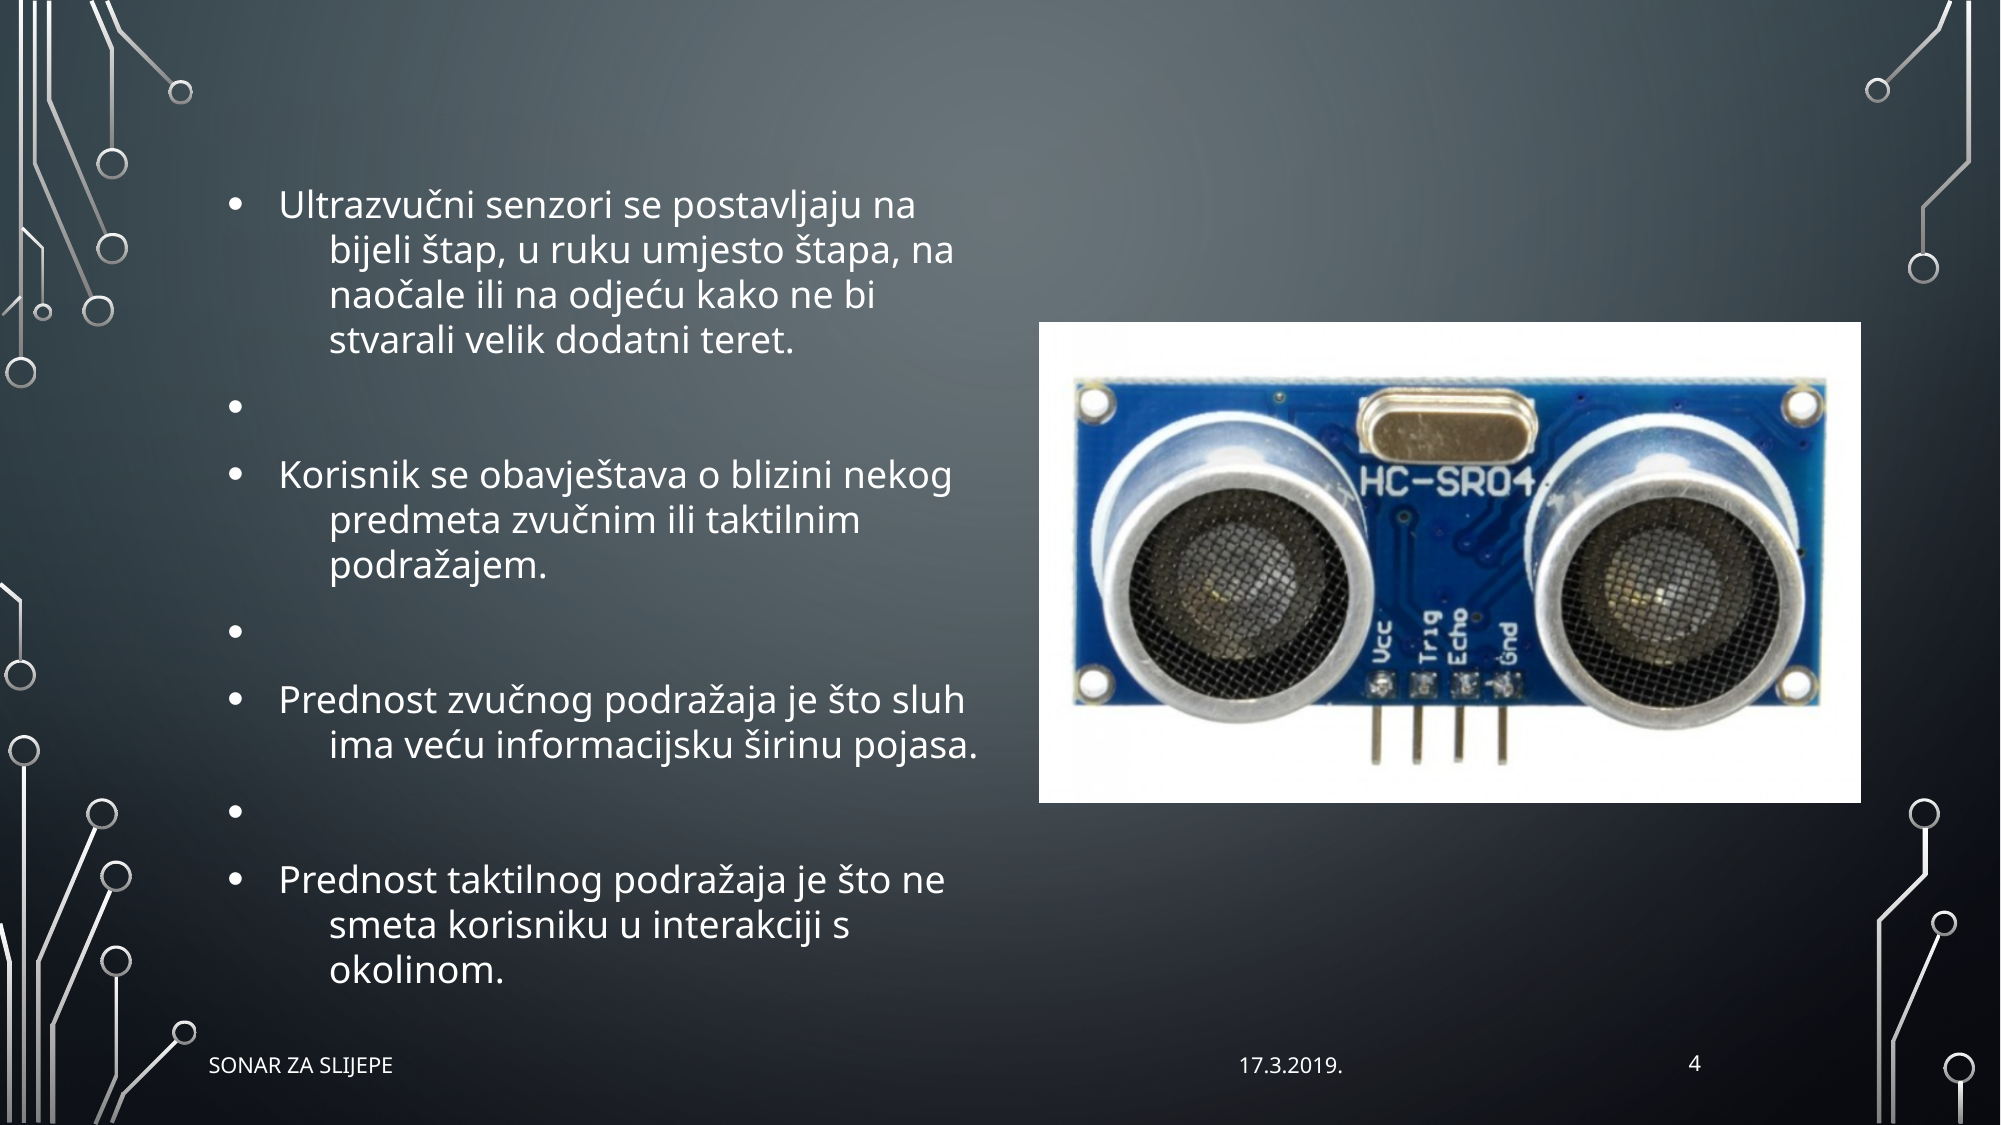

# Ultrazvučni senzori se postavljaju na bijeli štap, u ruku umjesto štapa, na naočale ili na odjeću kako ne bi stvarali velik dodatni teret.
Korisnik se obavještava o blizini nekog predmeta zvučnim ili taktilnim podražajem.
Prednost zvučnog podražaja je što sluh ima veću informacijsku širinu pojasa.
Prednost taktilnog podražaja je što ne smeta korisniku u interakciji s okolinom.
Sonar za slijepe
17.3.2019.